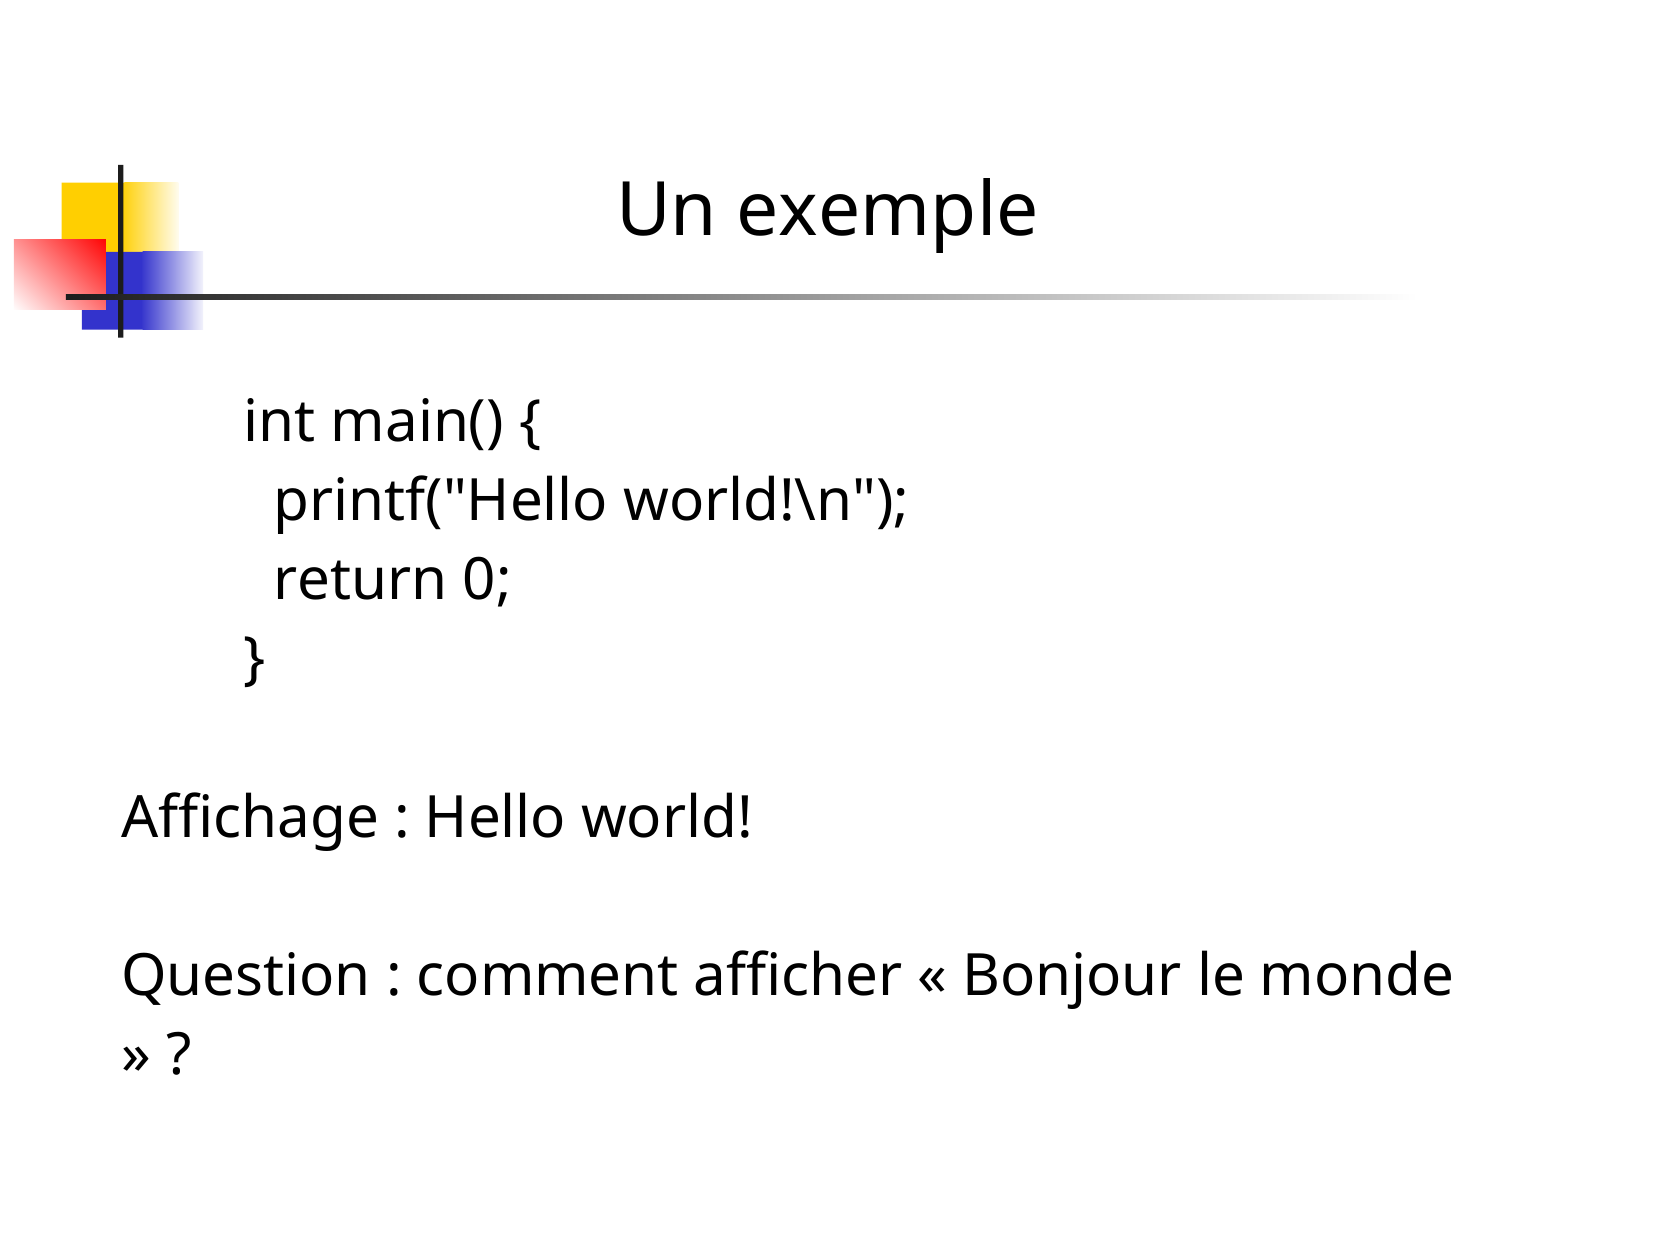

# Un exemple
 int main() {
 printf("Hello world!\n");
 return 0;
 }
Affichage : Hello world!
Question : comment afficher « Bonjour le monde » ?